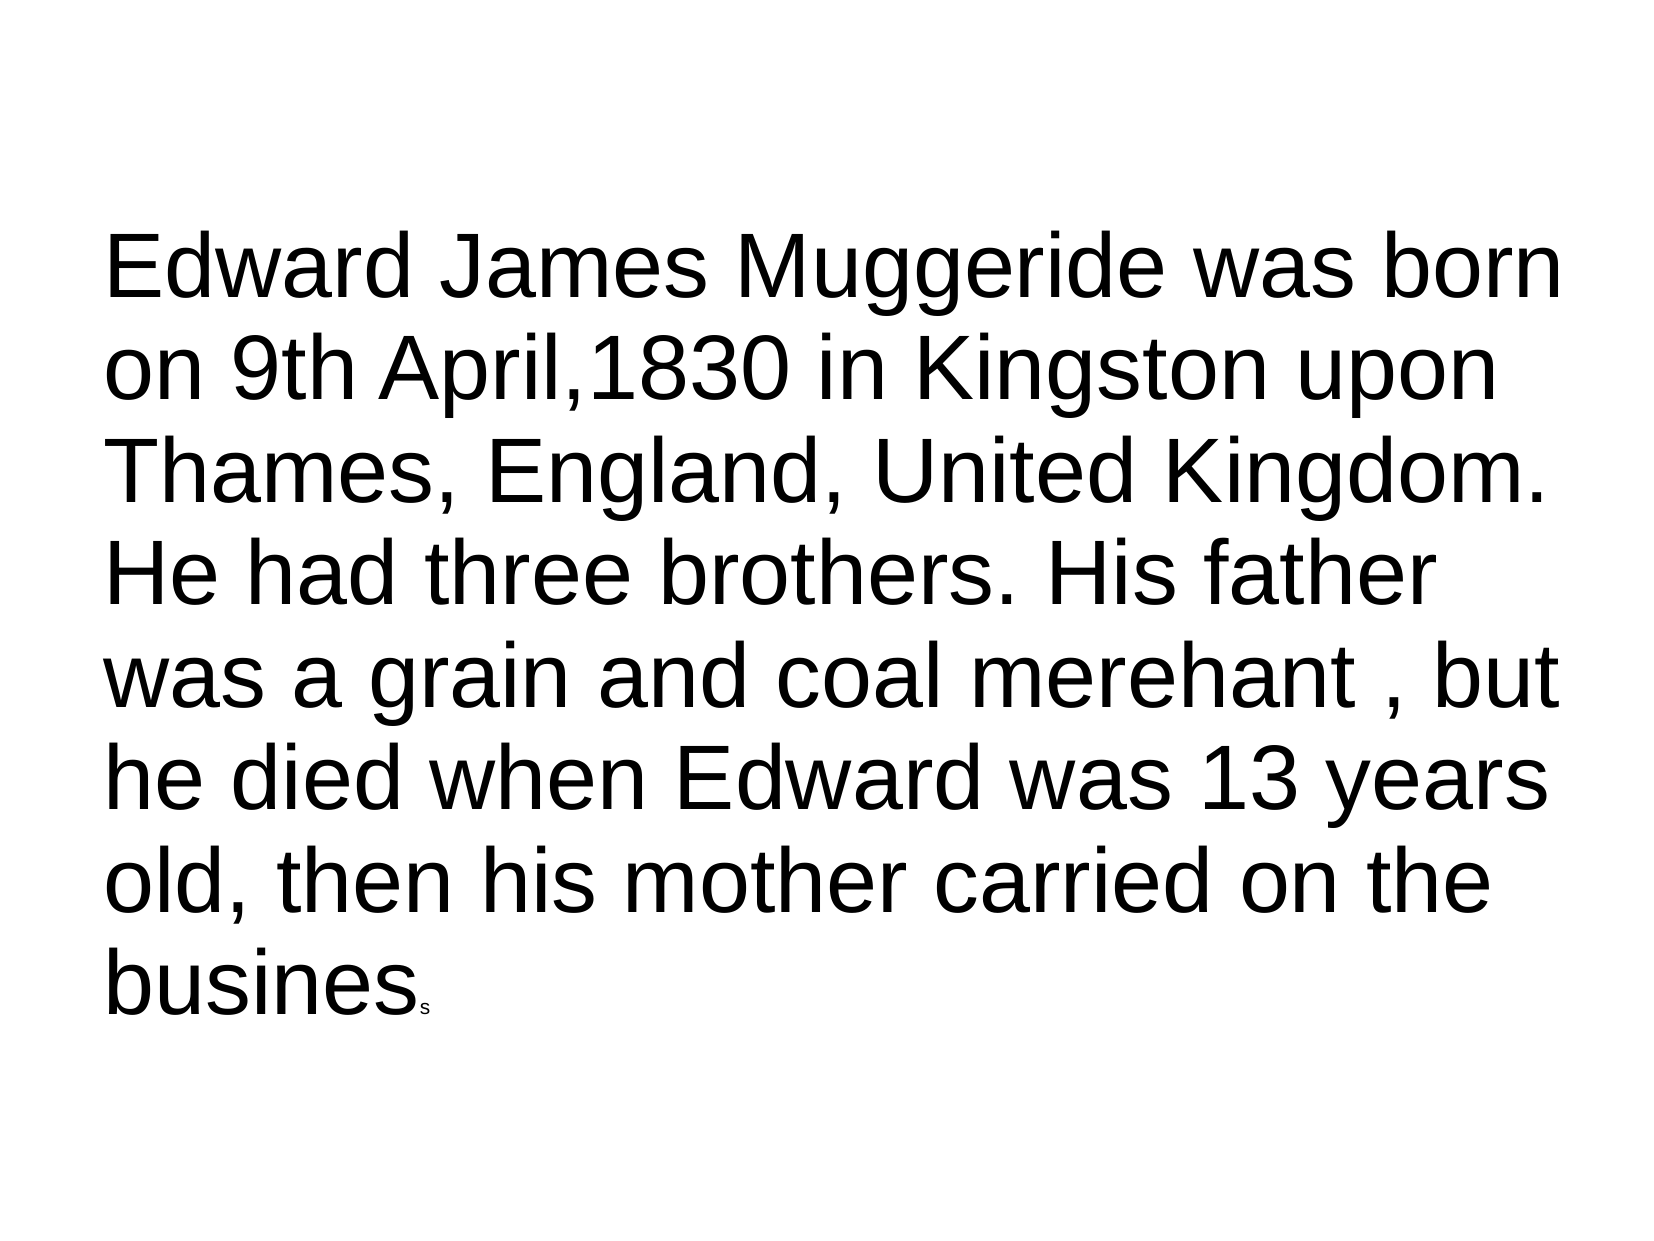

Edward James Muggeride was born on 9th April,1830 in Kingston upon Thames, England, United Kingdom. He had three brothers. His father was a grain and coal merehant , but he died when Edward was 13 years old, then his mother carried on the business